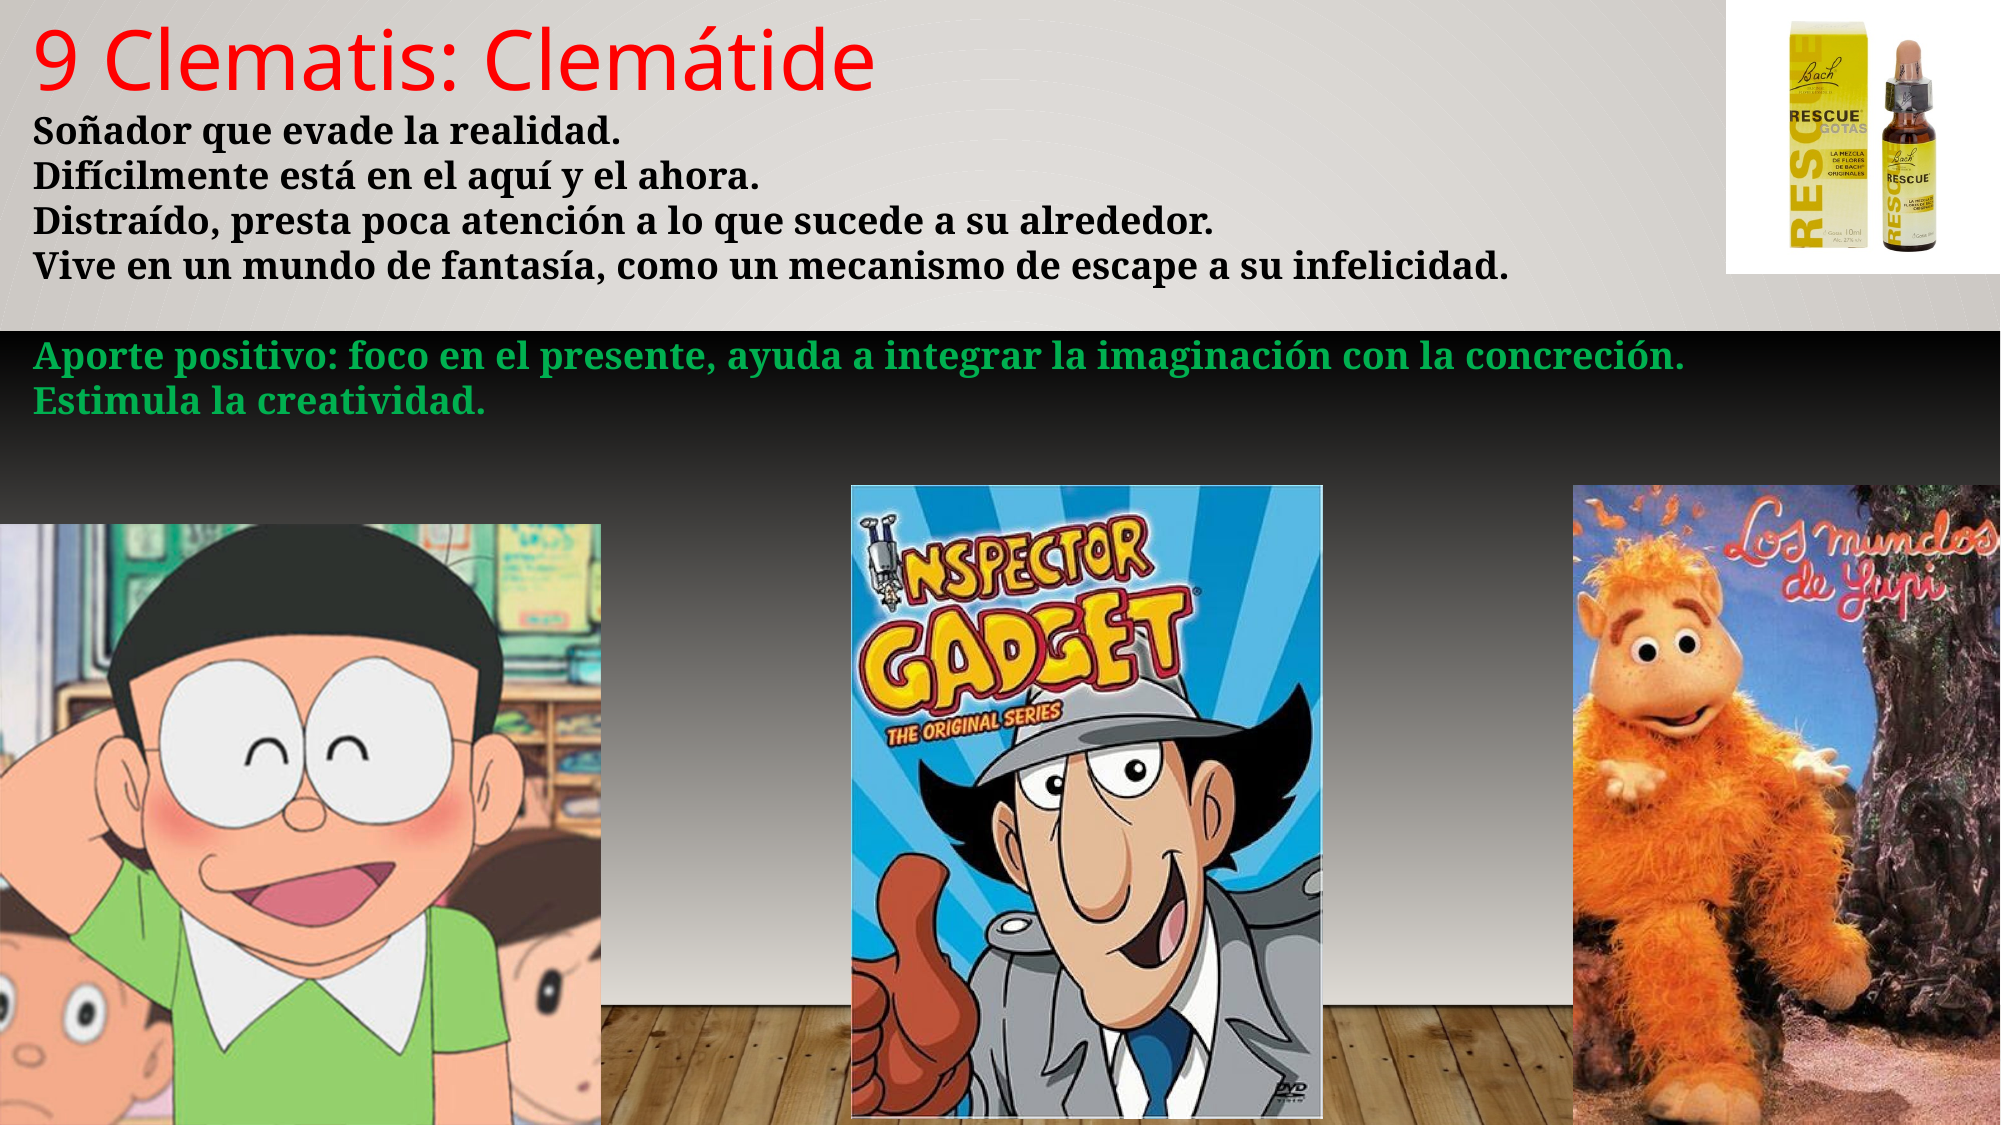

9 Clematis: Clemátide
Soñador que evade la realidad.
Difícilmente está en el aquí y el ahora.
Distraído, presta poca atención a lo que sucede a su alrededor.
Vive en un mundo de fantasía, como un mecanismo de escape a su infelicidad.
Aporte positivo: foco en el presente, ayuda a integrar la imaginación con la concreción. Estimula la creatividad.